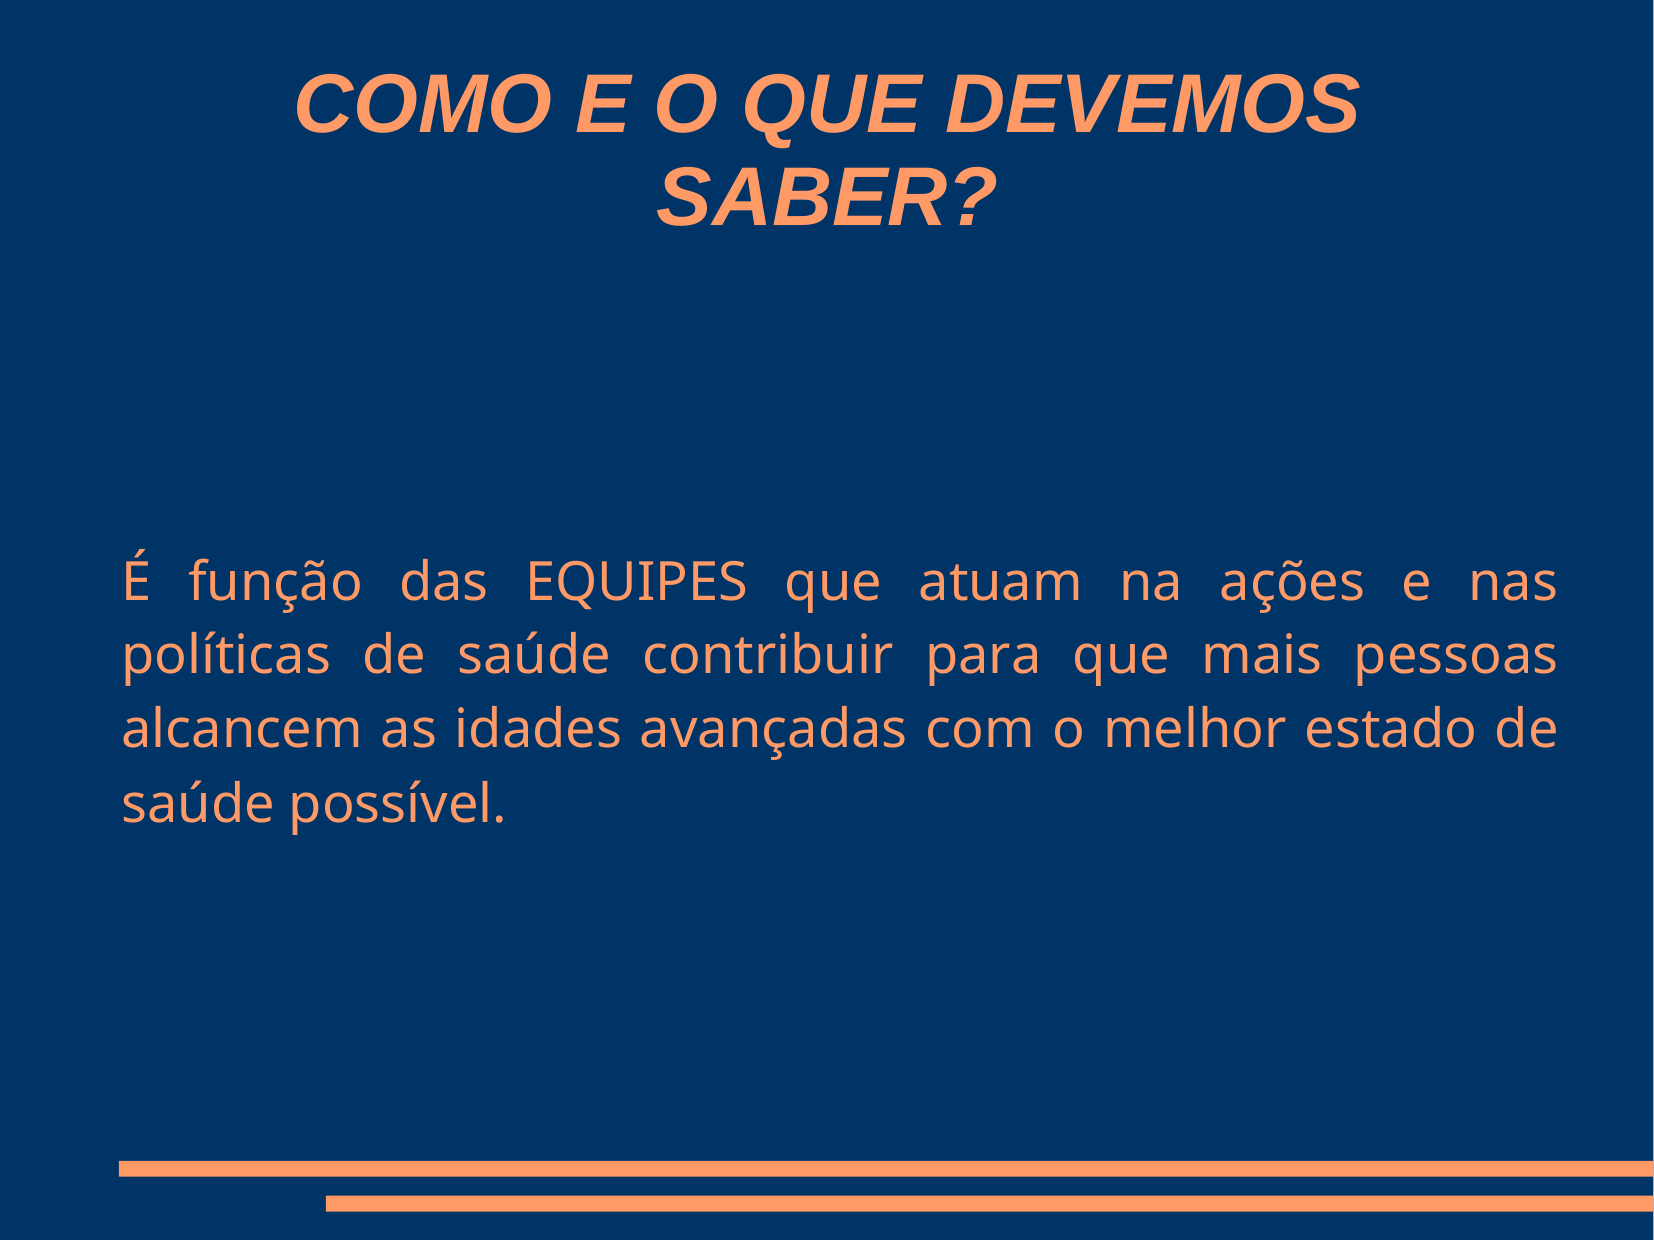

COMO E O QUE DEVEMOS SABER?
# É função das EQUIPES que atuam na ações e nas políticas de saúde contribuir para que mais pessoas alcancem as idades avançadas com o melhor estado de saúde possível.